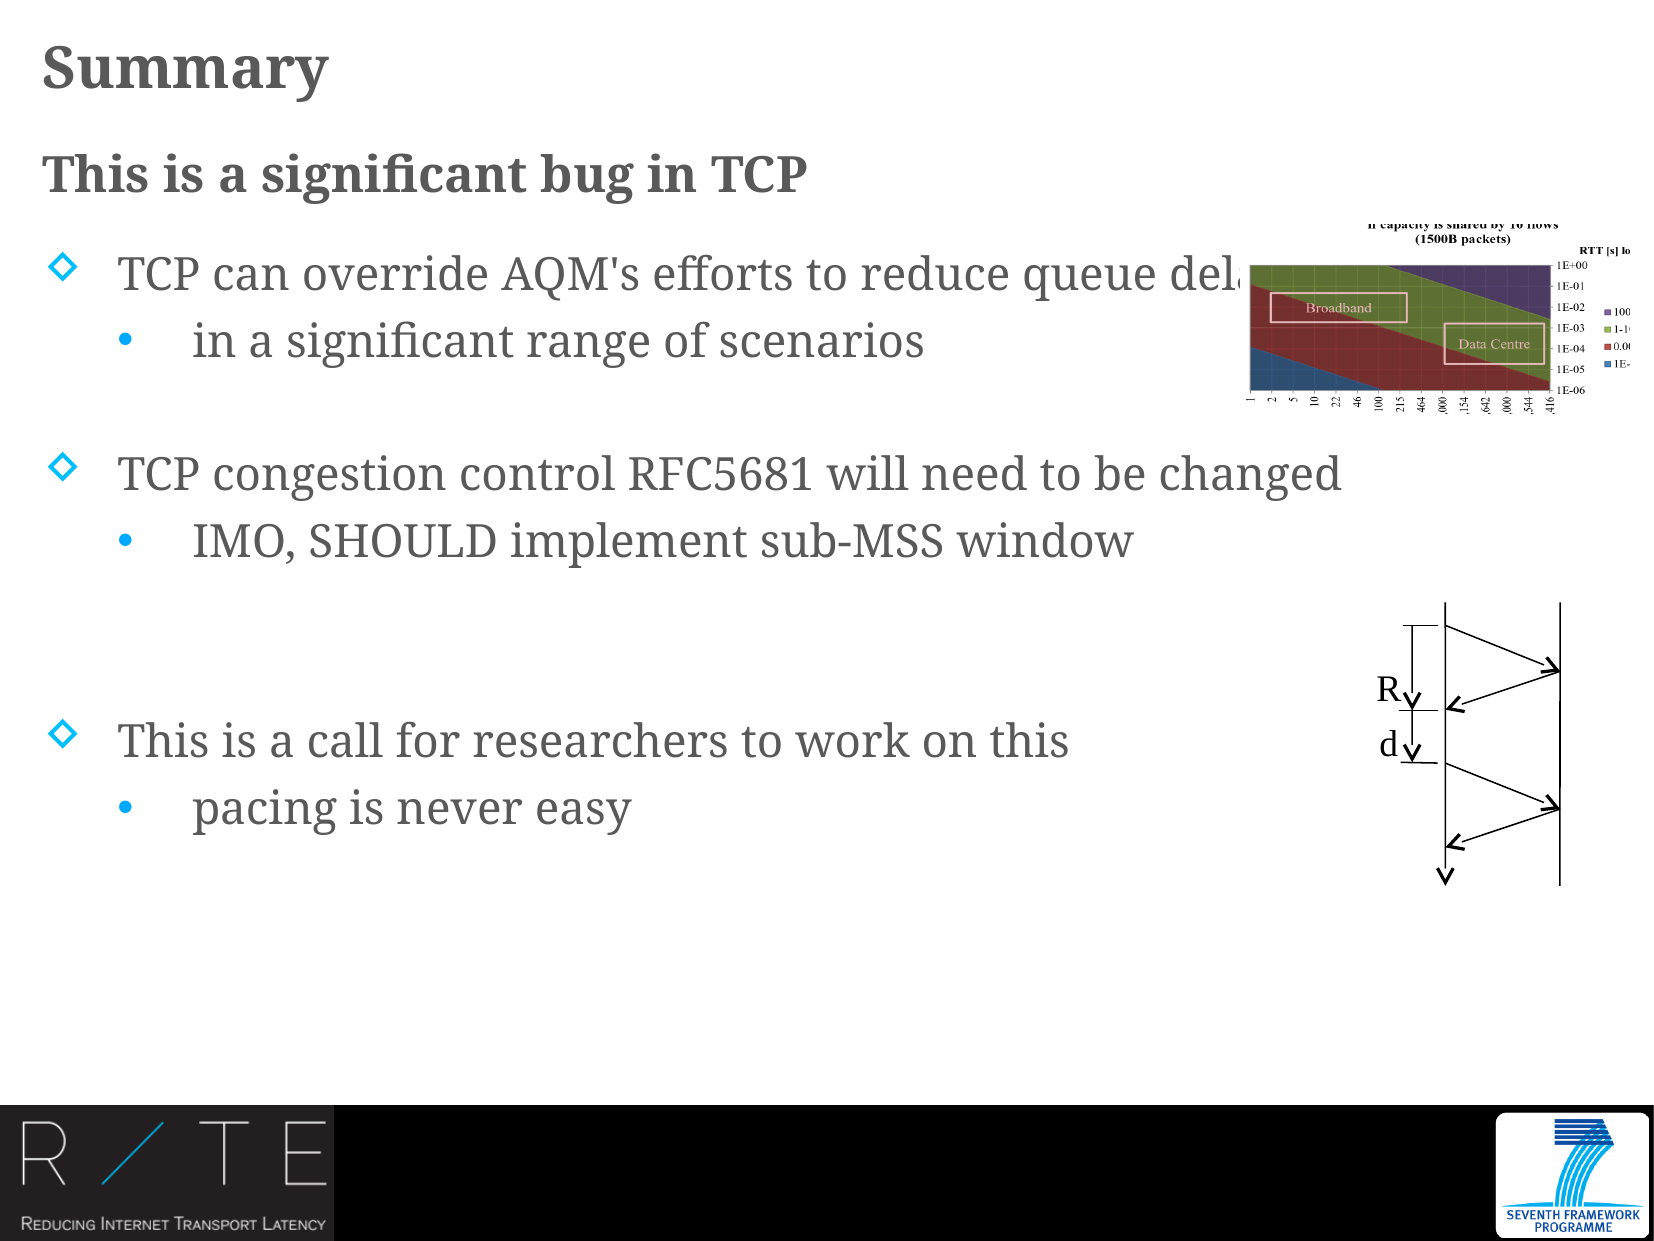

# Summary
This is a significant bug in TCP
TCP can override AQM's efforts to reduce queue delay
in a significant range of scenarios
TCP congestion control RFC5681 will need to be changed
IMO, SHOULD implement sub-MSS window
This is a call for researchers to work on this
pacing is never easy
R
d